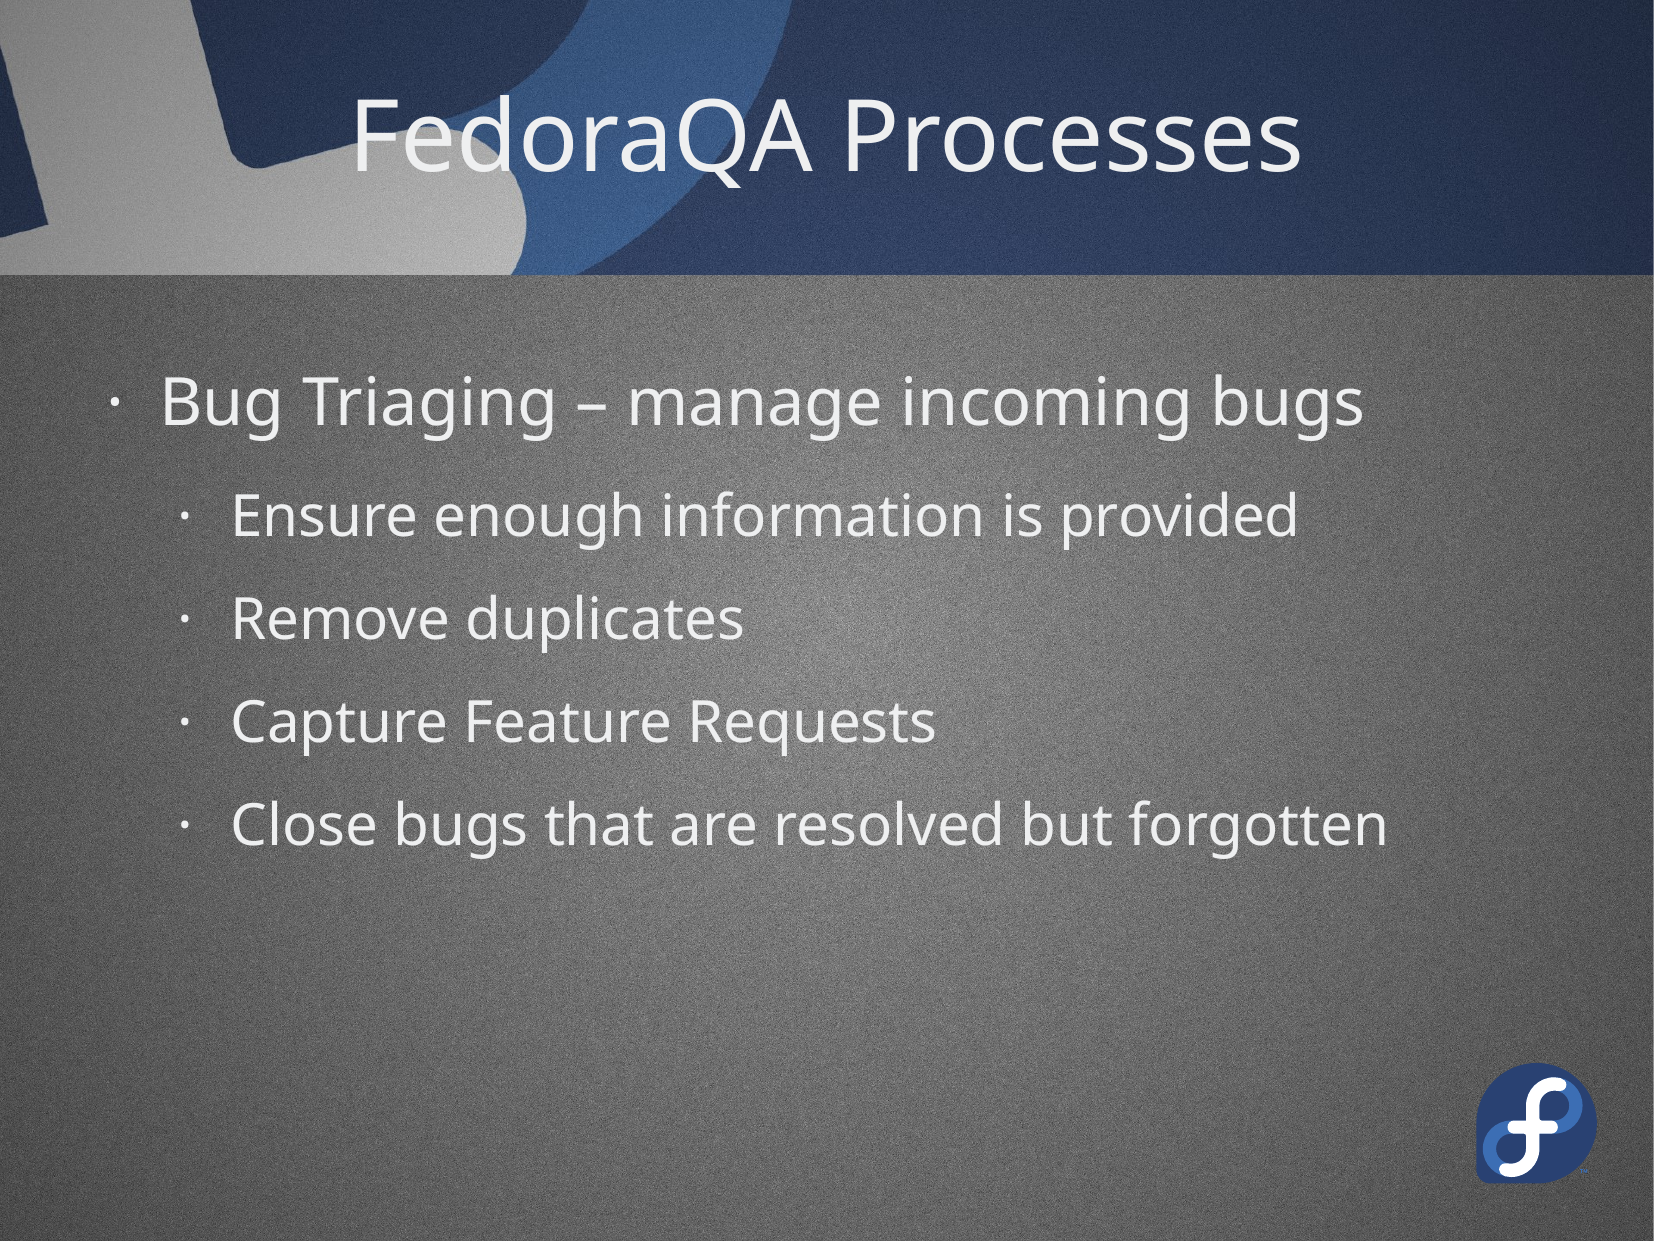

# FedoraQA Processes
Bug Triaging – manage incoming bugs
Ensure enough information is provided
Remove duplicates
Capture Feature Requests
Close bugs that are resolved but forgotten